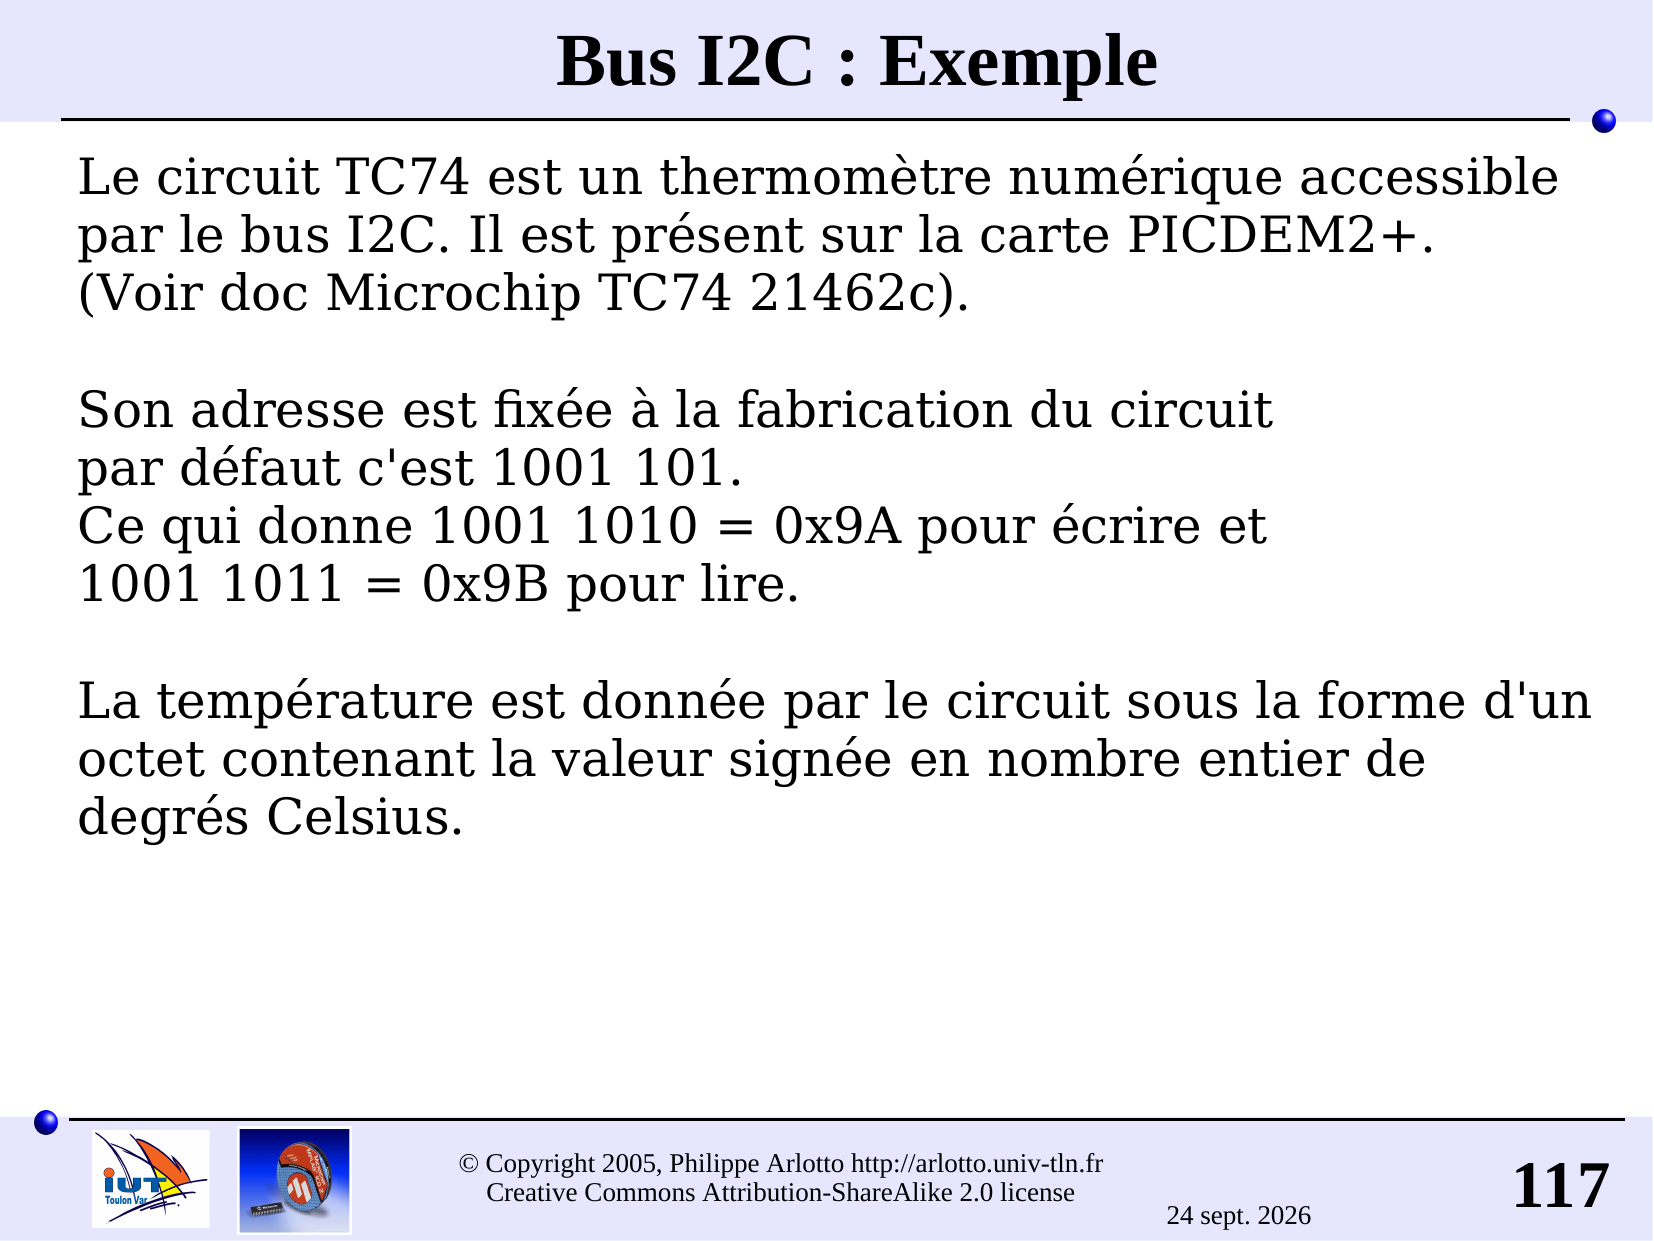

# Bus I2C : Exemple
Le circuit TC74 est un thermomètre numérique accessible
par le bus I2C. Il est présent sur la carte PICDEM2+.
(Voir doc Microchip TC74 21462c).
Son adresse est fixée à la fabrication du circuit
par défaut c'est 1001 101.
Ce qui donne 1001 1010 = 0x9A pour écrire et
1001 1011 = 0x9B pour lire.
La température est donnée par le circuit sous la forme d'un
octet contenant la valeur signée en nombre entier de
degrés Celsius.